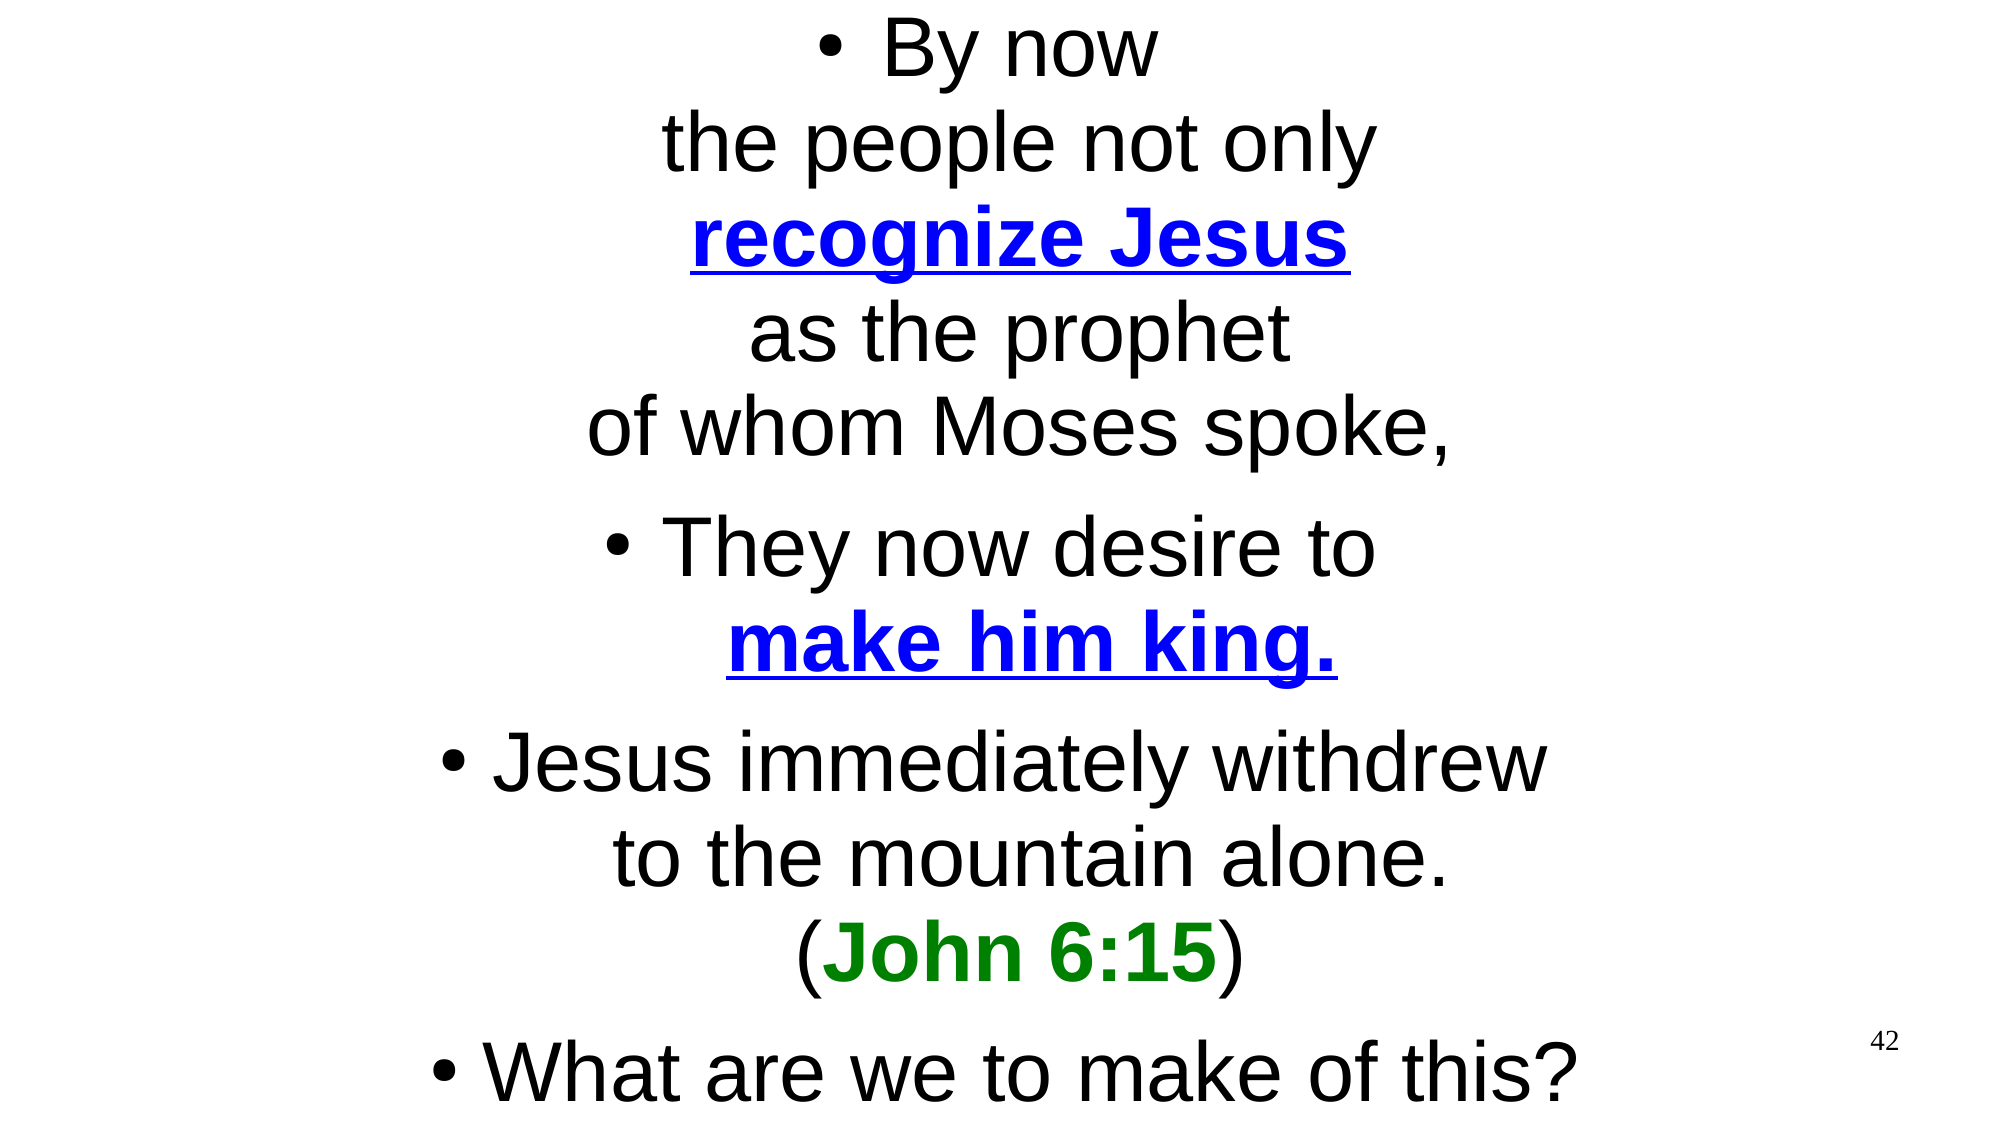

# By now the people not only recognize Jesus as the prophet of whom Moses spoke,
They now desire to
make him king.
Jesus immediately withdrew
to the mountain alone.
(John 6:15)
What are we to make of this?
42